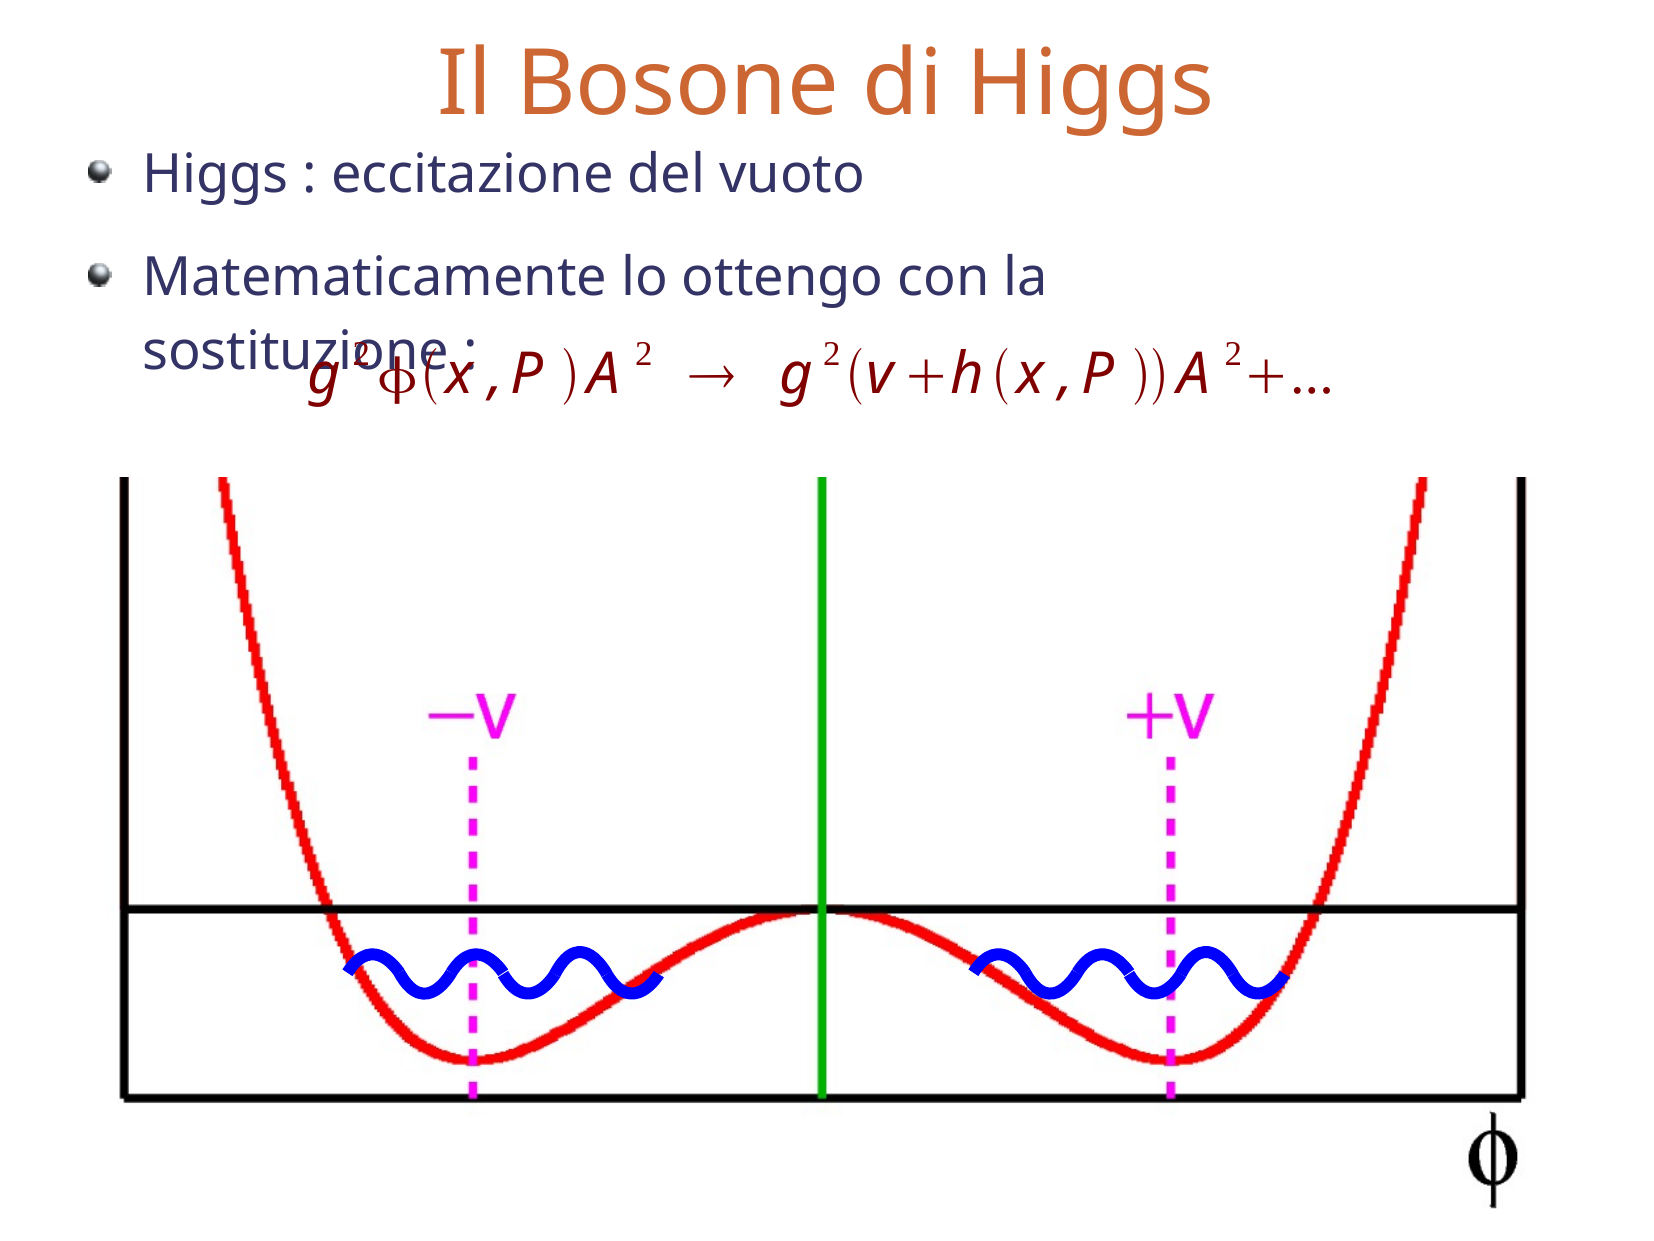

# Il Bosone di Higgs
Higgs : eccitazione del vuoto
Matematicamente lo ottengo con la sostituzione :